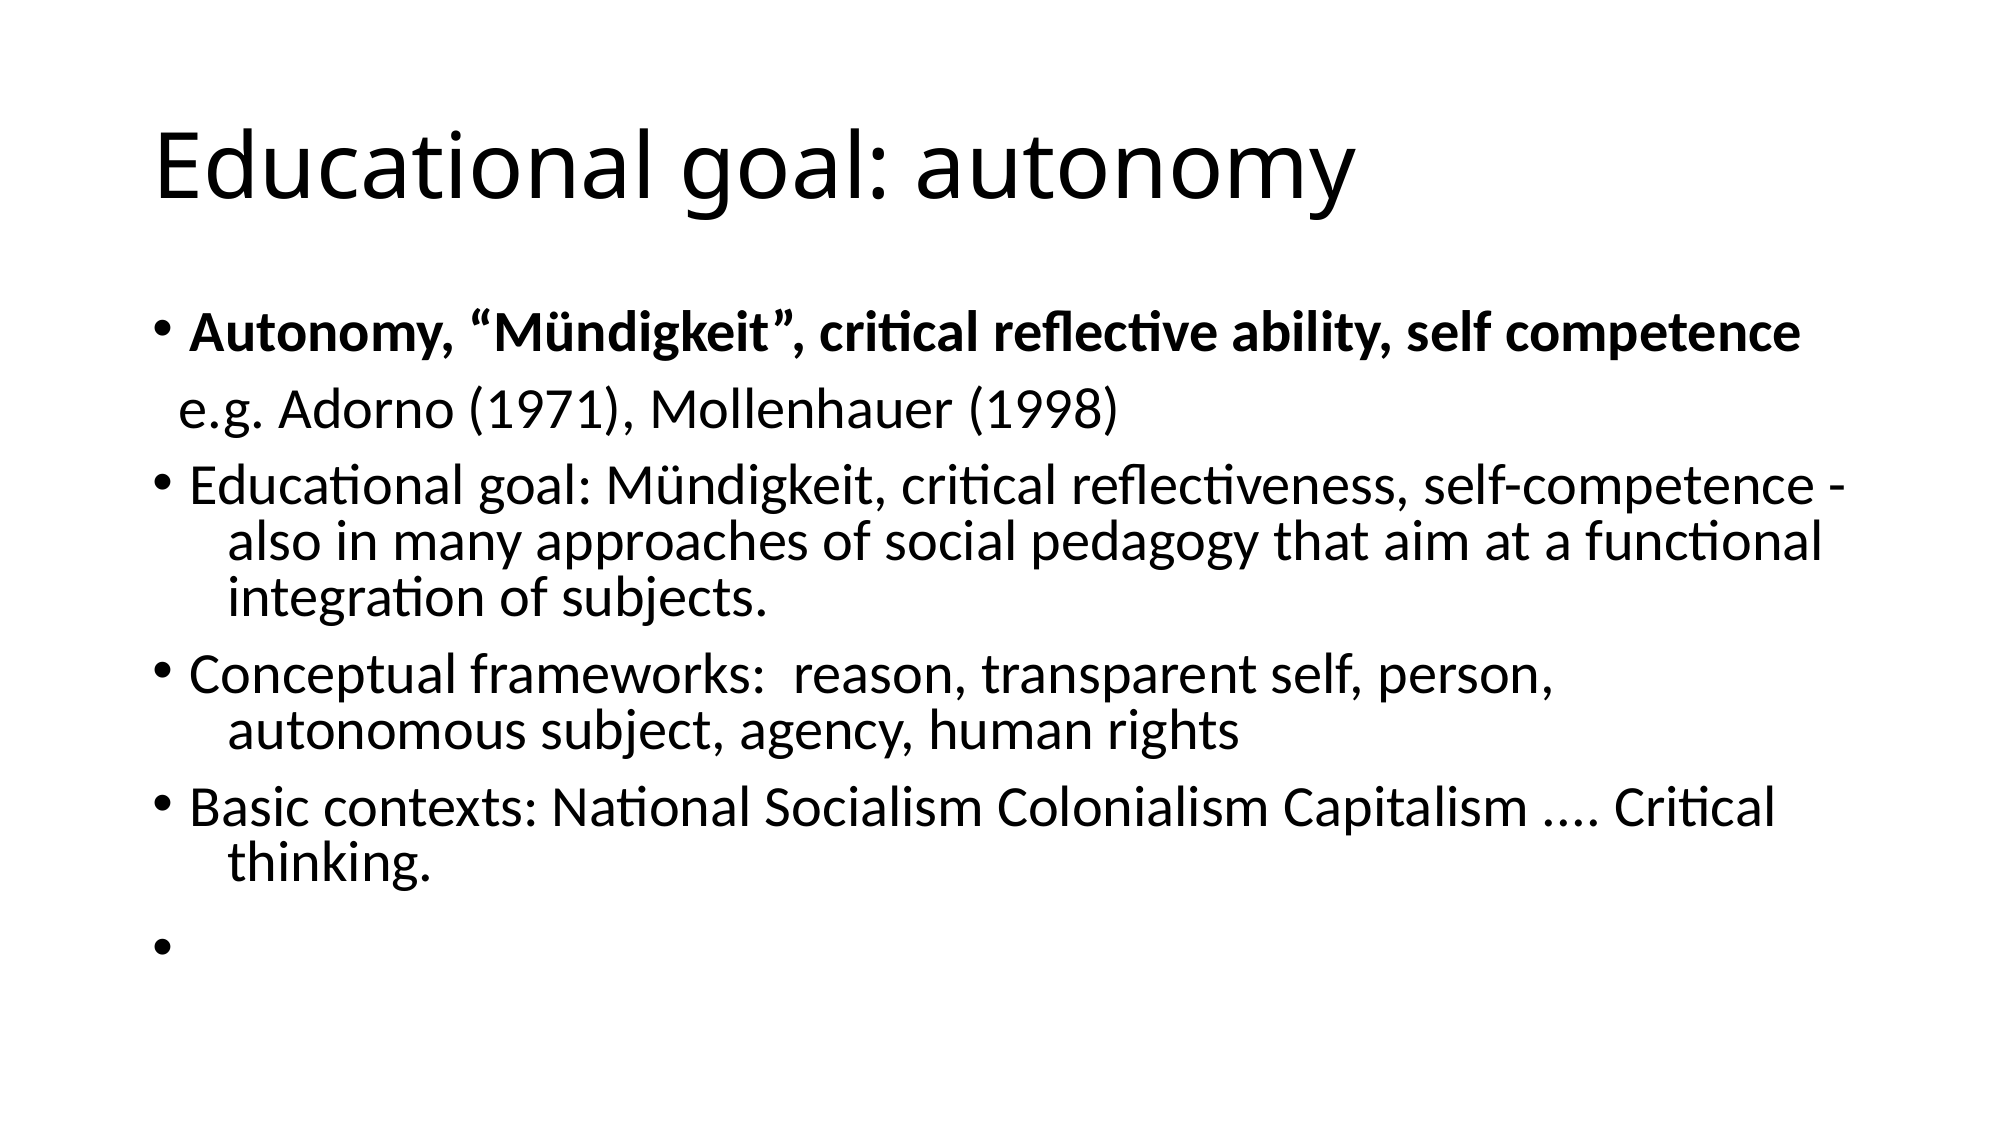

# Educational goal: autonomy
Autonomy, “Mündigkeit”, critical reflective ability, self competence
 e.g. Adorno (1971), Mollenhauer (1998)
Educational goal: Mündigkeit, critical reflectiveness, self-competence - also in many approaches of social pedagogy that aim at a functional integration of subjects.
Conceptual frameworks: reason, transparent self, person, autonomous subject, agency, human rights
Basic contexts: National Socialism Colonialism Capitalism .... Critical thinking.